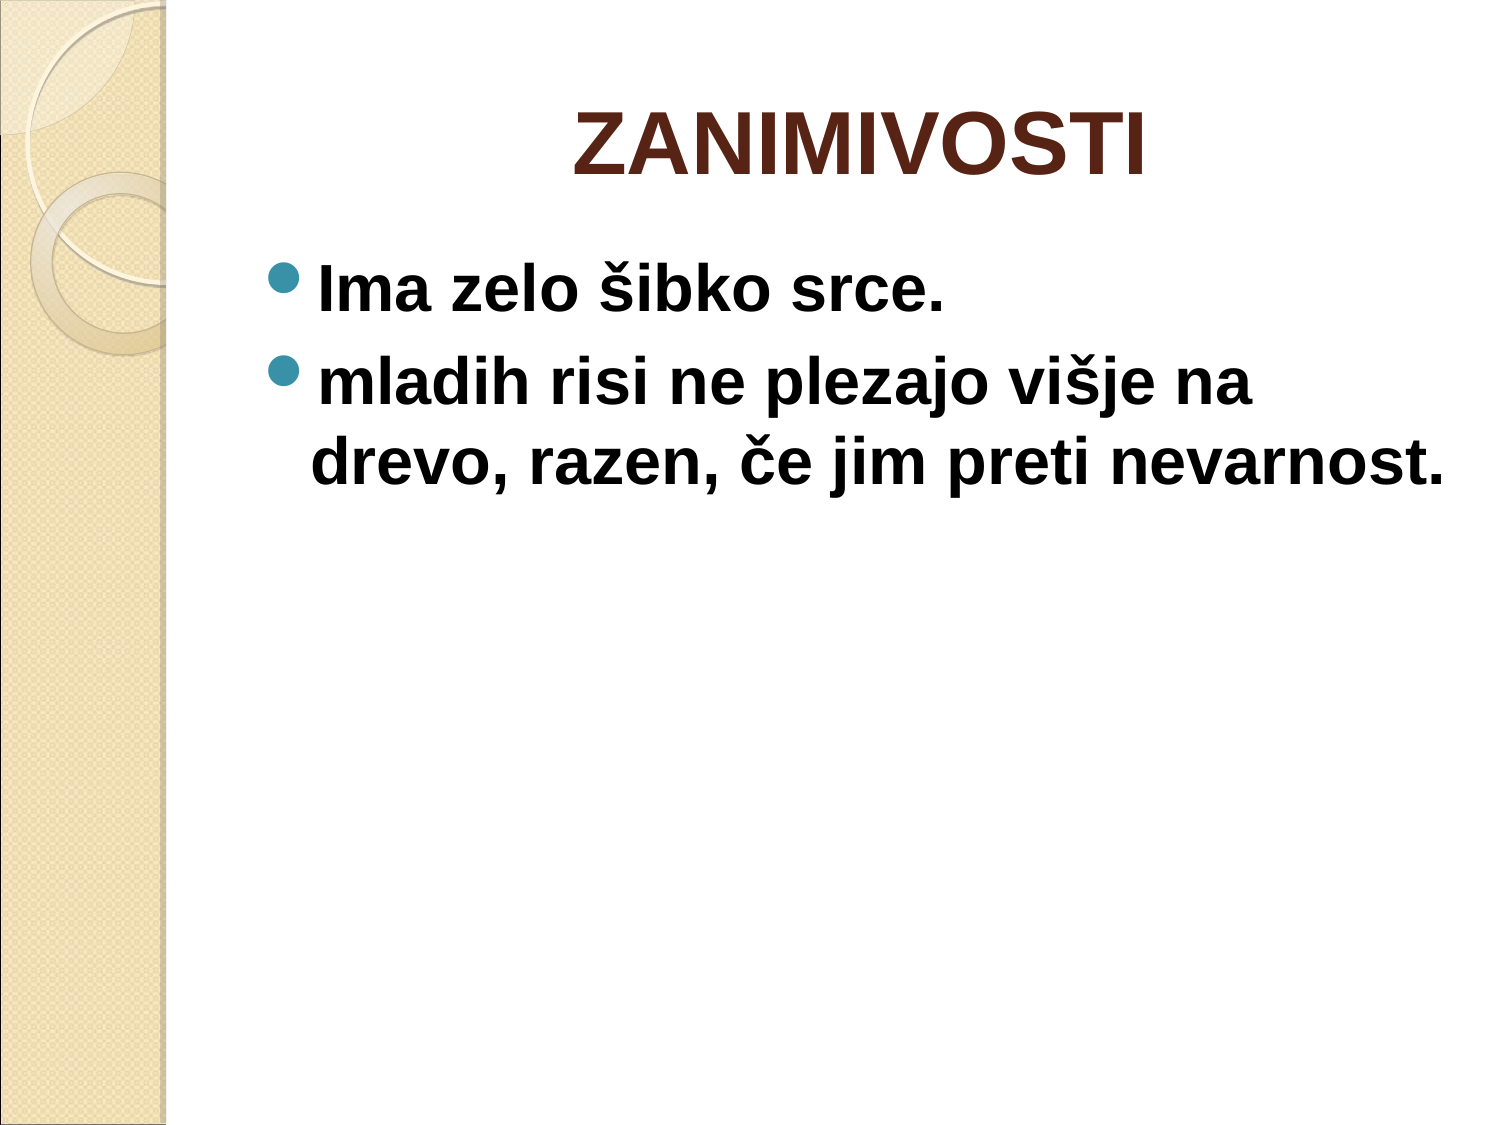

# ZANIMIVOSTI
Ima zelo šibko srce.
mladih risi ne plezajo višje na drevo, razen, če jim preti nevarnost.